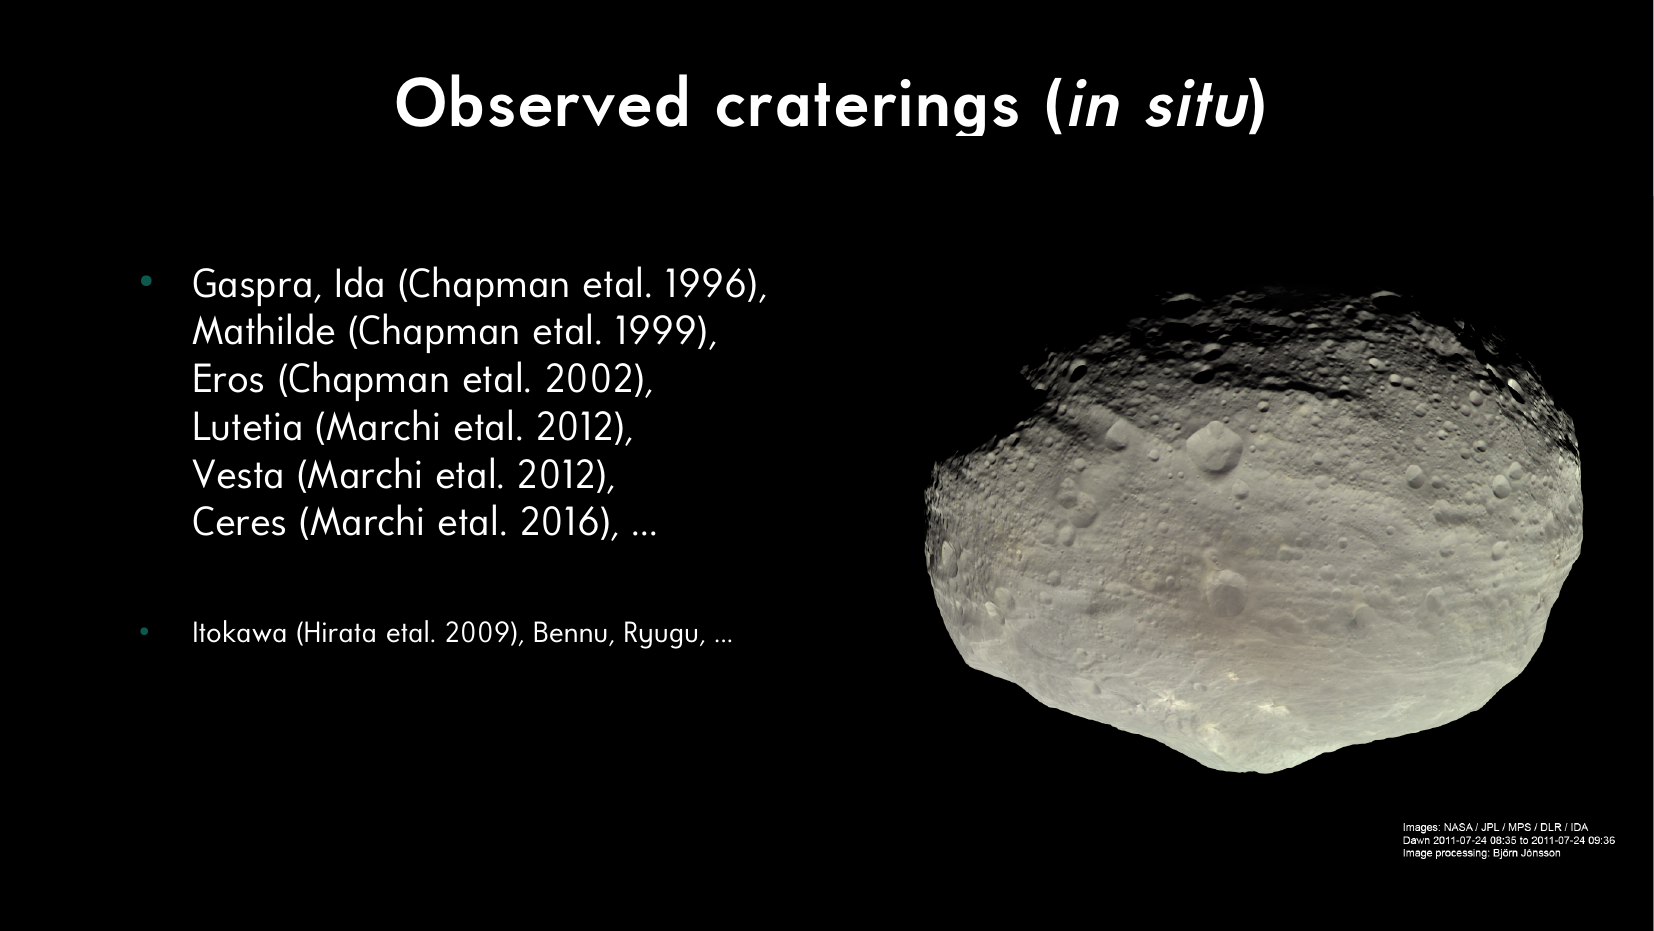

# Observed craterings (in situ)
Gaspra, Ida (Chapman etal. 1996), Mathilde (Chapman etal. 1999), Eros (Chapman etal. 2002), Lutetia (Marchi etal. 2012), Vesta (Marchi etal. 2012), Ceres (Marchi etal. 2016), ...
Itokawa (Hirata etal. 2009), Bennu, Ryugu, ...